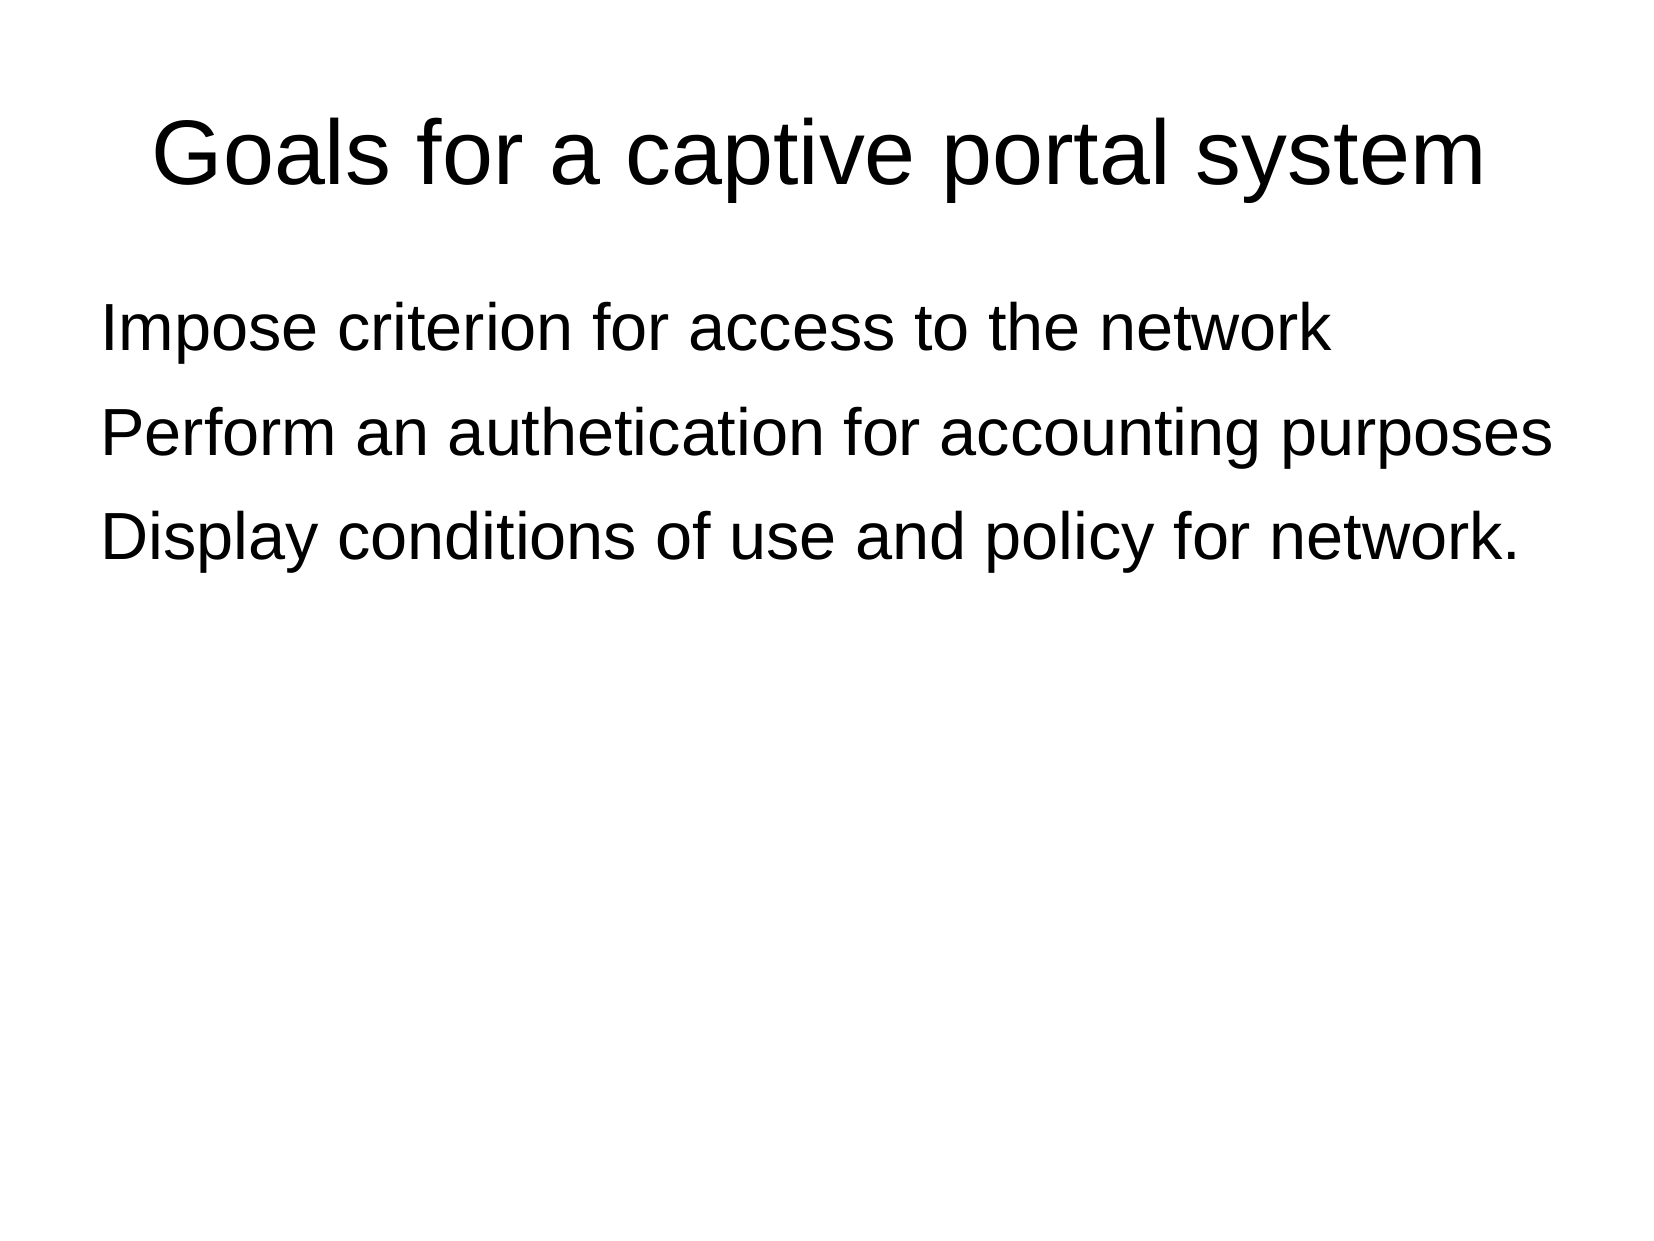

# Goals for a captive portal system
Impose criterion for access to the network
Perform an authetication for accounting purposes
Display conditions of use and policy for network.